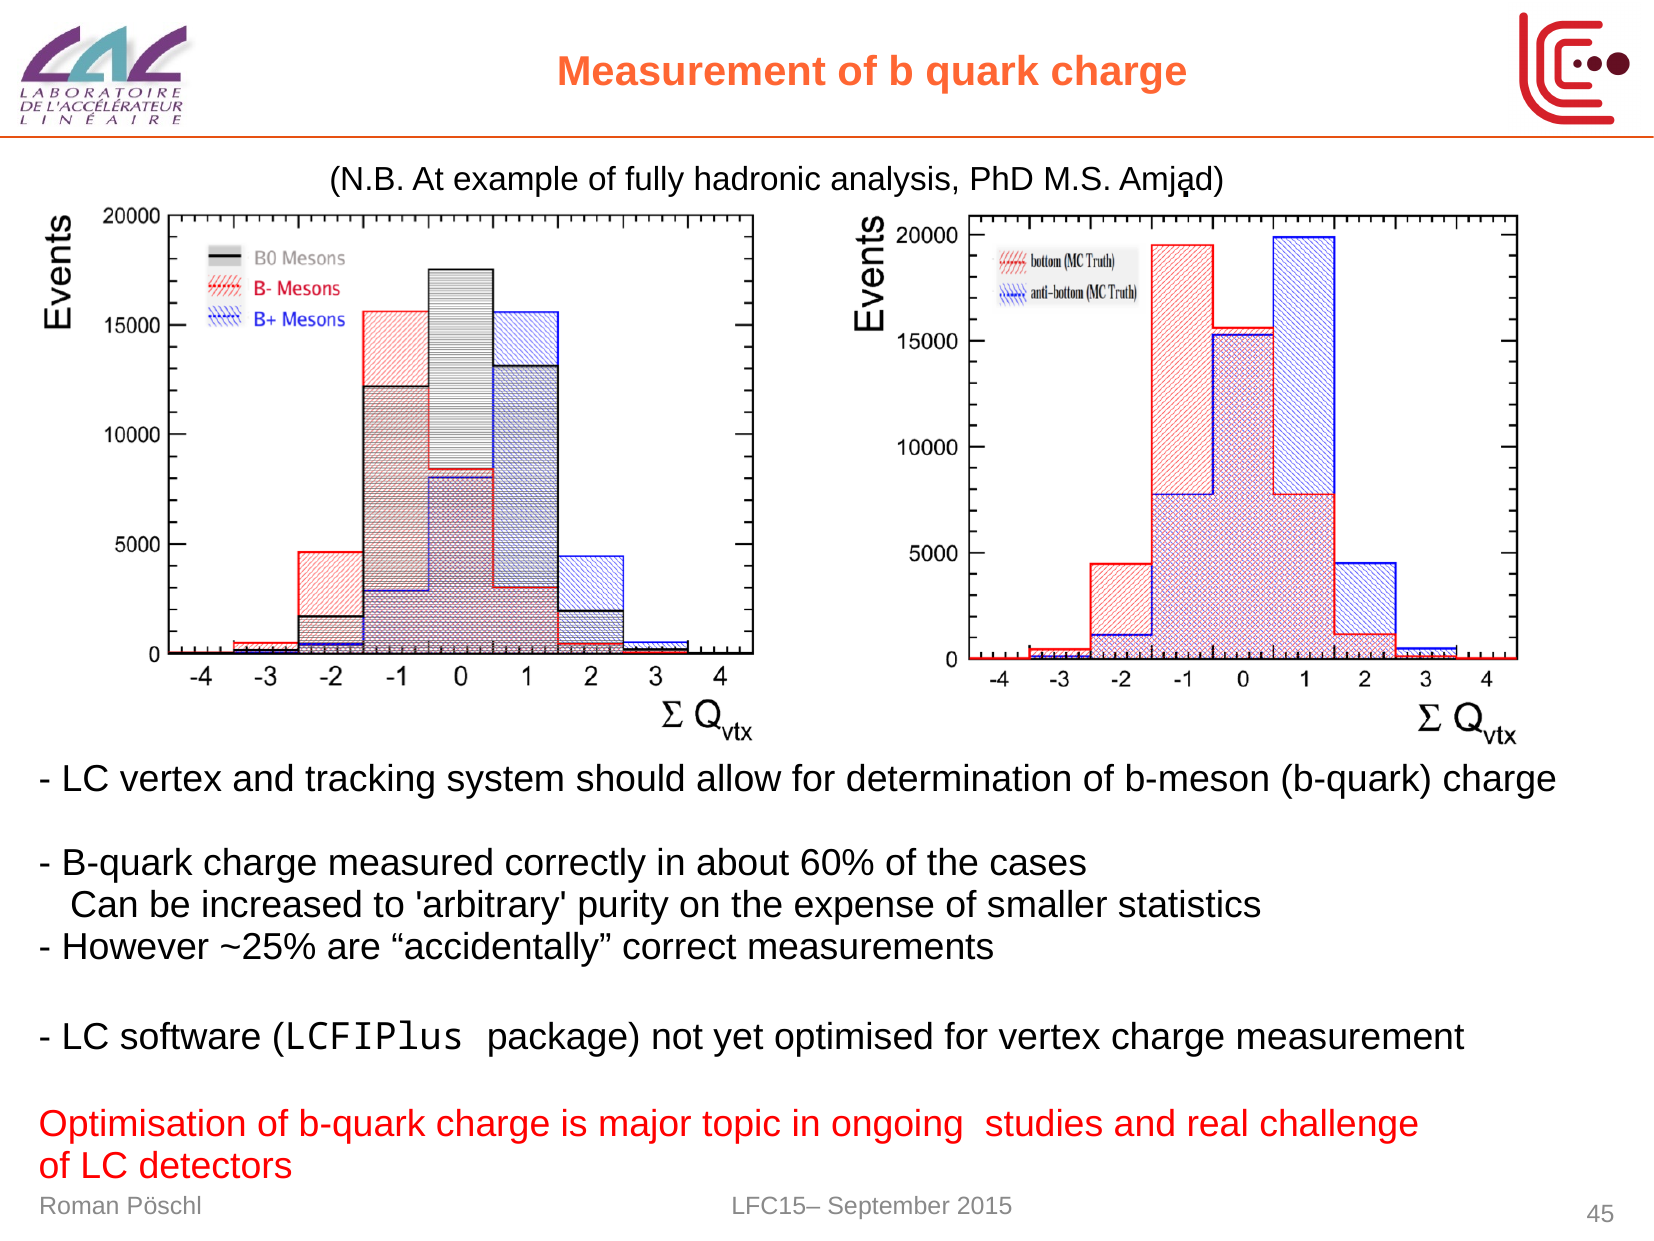

# Measurement of b quark charge
 (N.B. At example of fully hadronic analysis, PhD M.S. Amjad)
- LC vertex and tracking system should allow for determination of b-meson (b-quark) charge
- B-quark charge measured correctly in about 60% of the cases
 Can be increased to 'arbitrary' purity on the expense of smaller statistics
- However ~25% are “accidentally” correct measurements
- LC software (LCFIPlus package) not yet optimised for vertex charge measurement
Optimisation of b-quark charge is major topic in ongoing studies and real challenge
of LC detectors